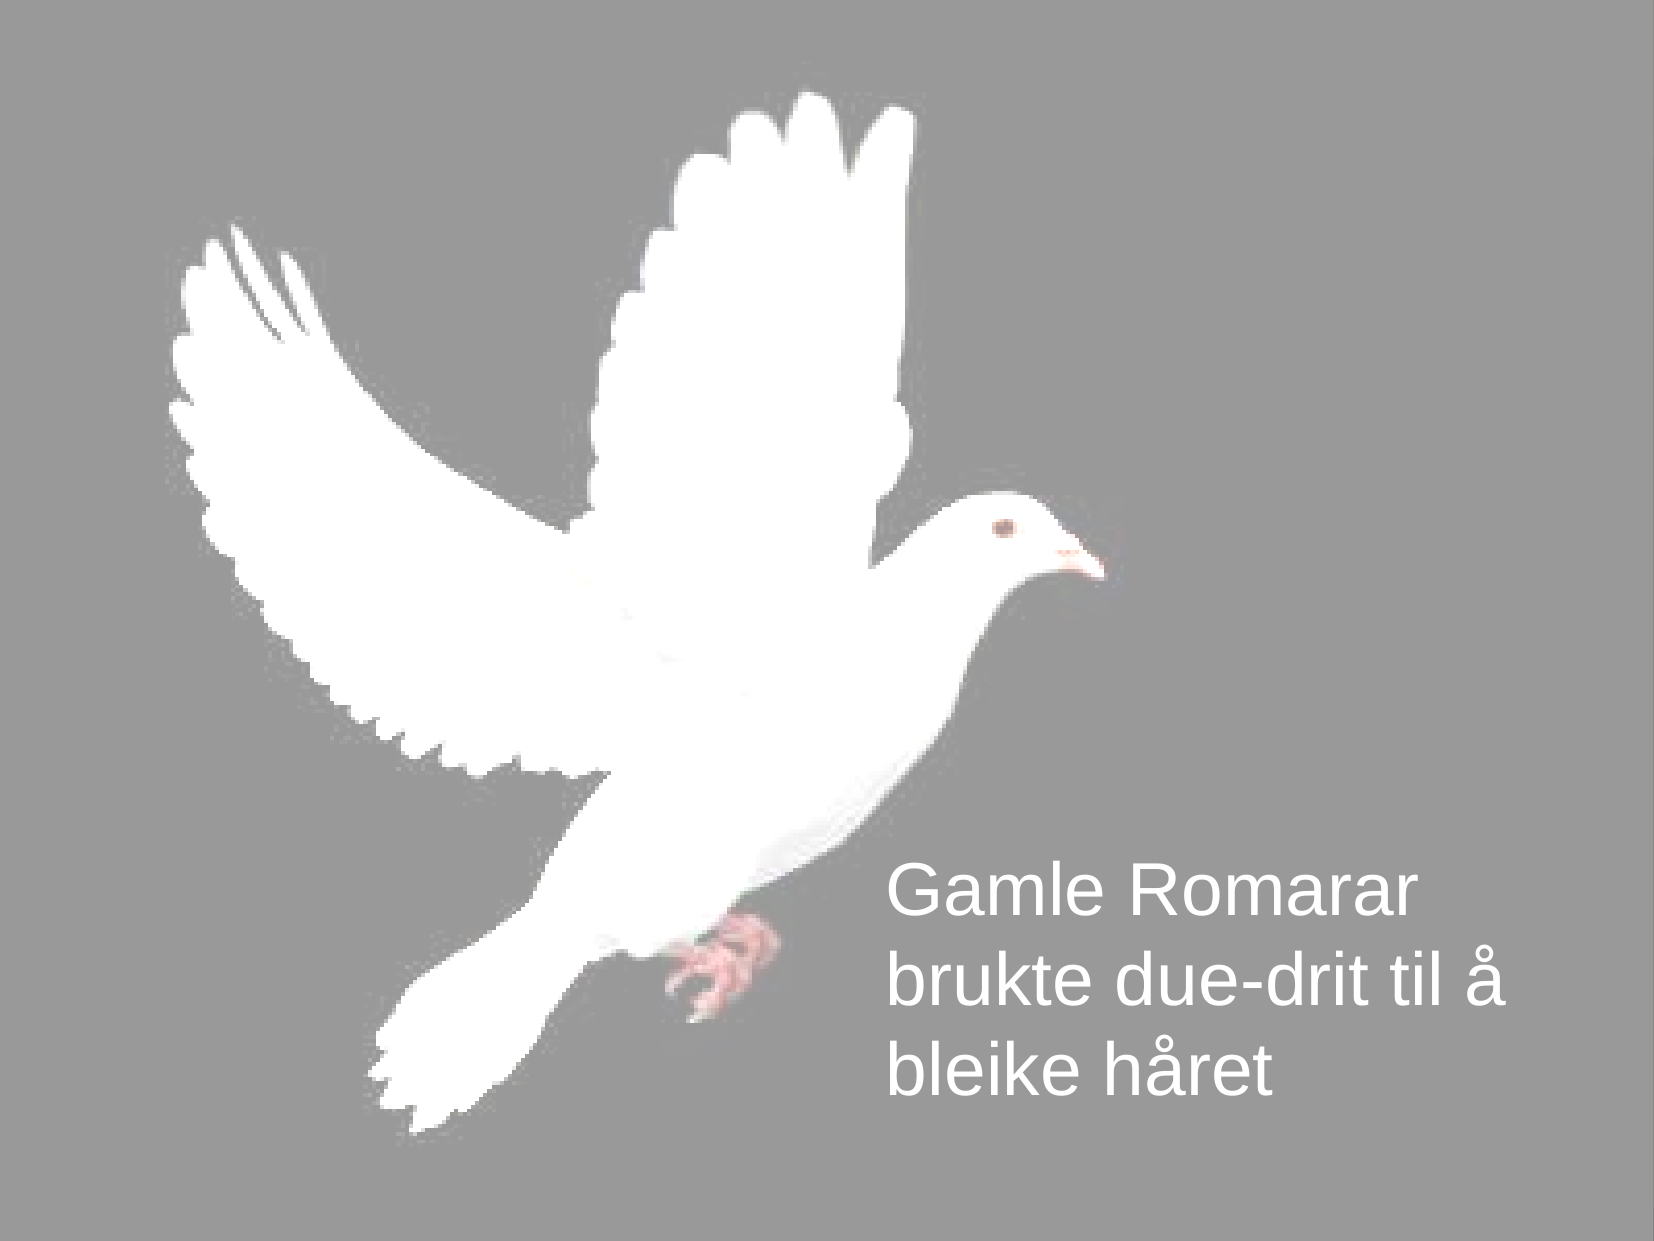

#
Gamle Romarar brukte due-drit til å bleike håret